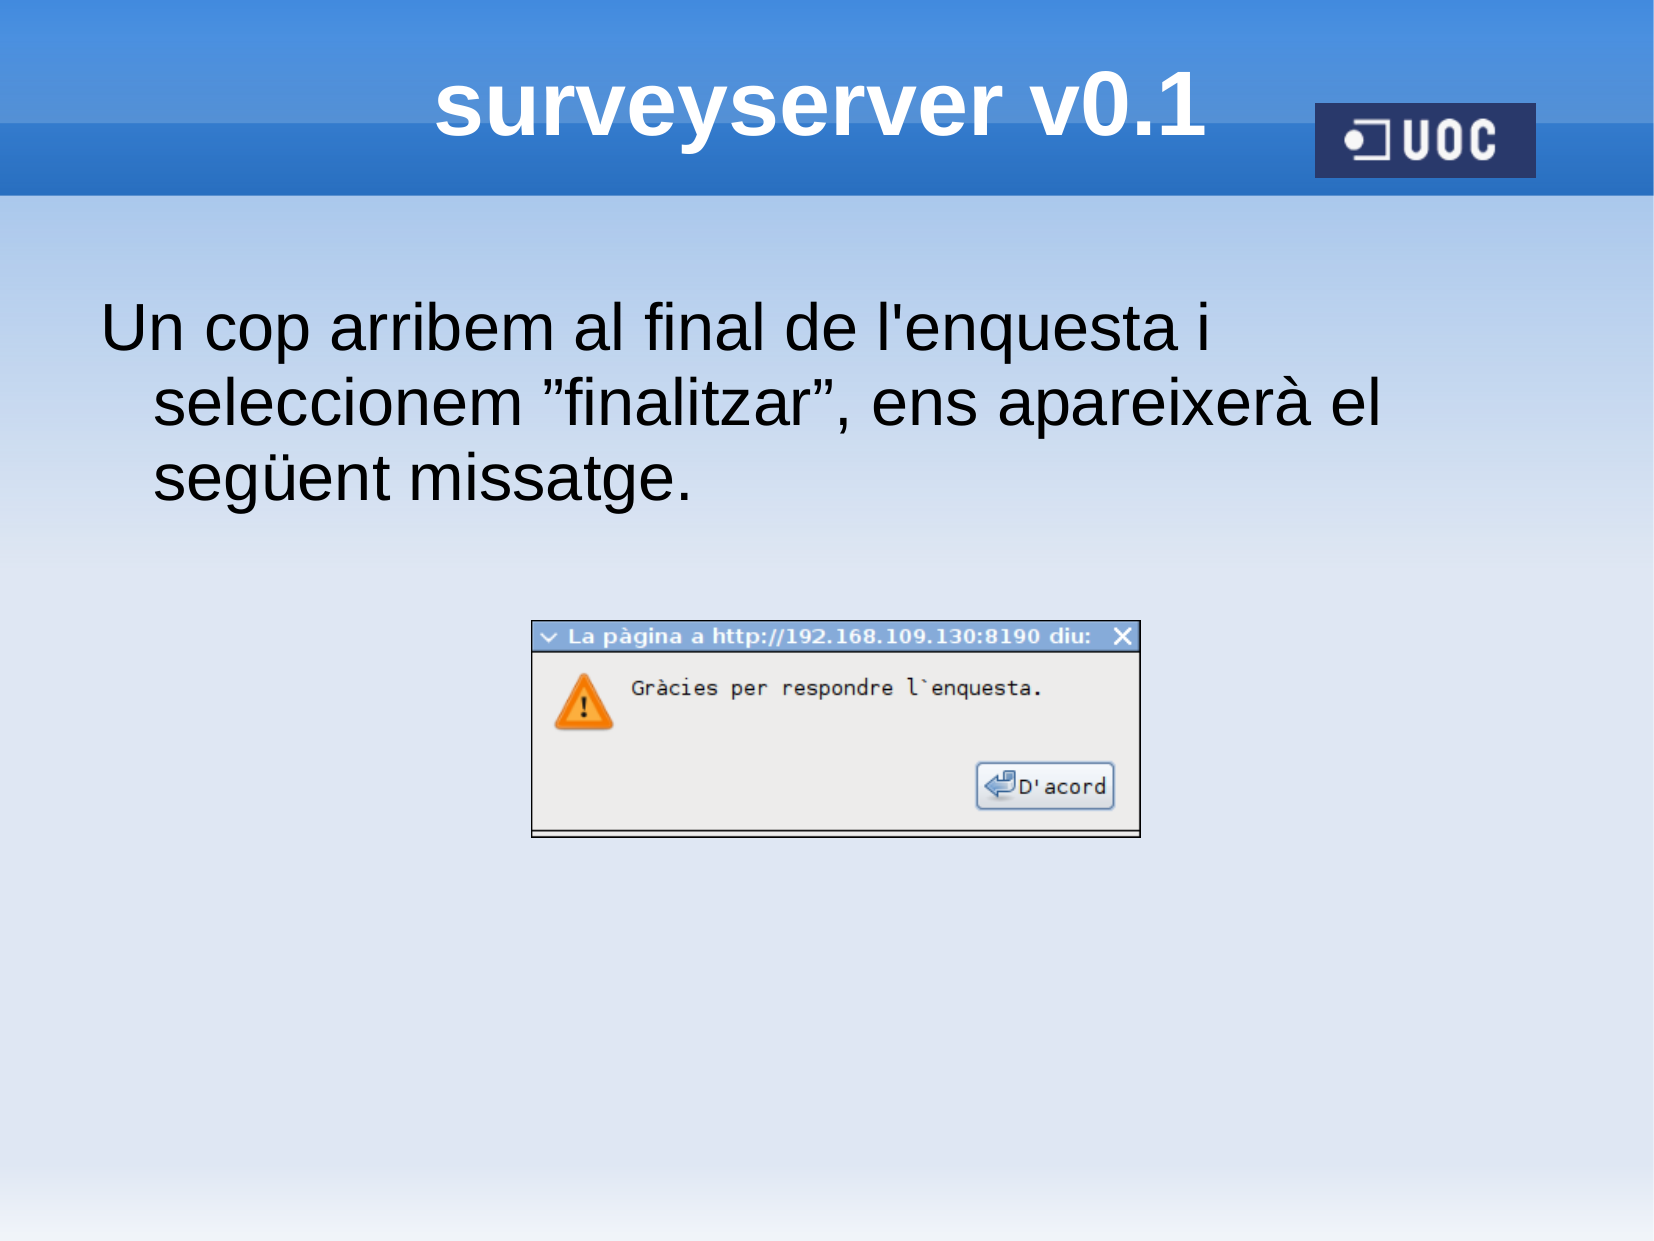

# surveyserver v0.1
Un cop arribem al final de l'enquesta i seleccionem ”finalitzar”, ens apareixerà el següent missatge.